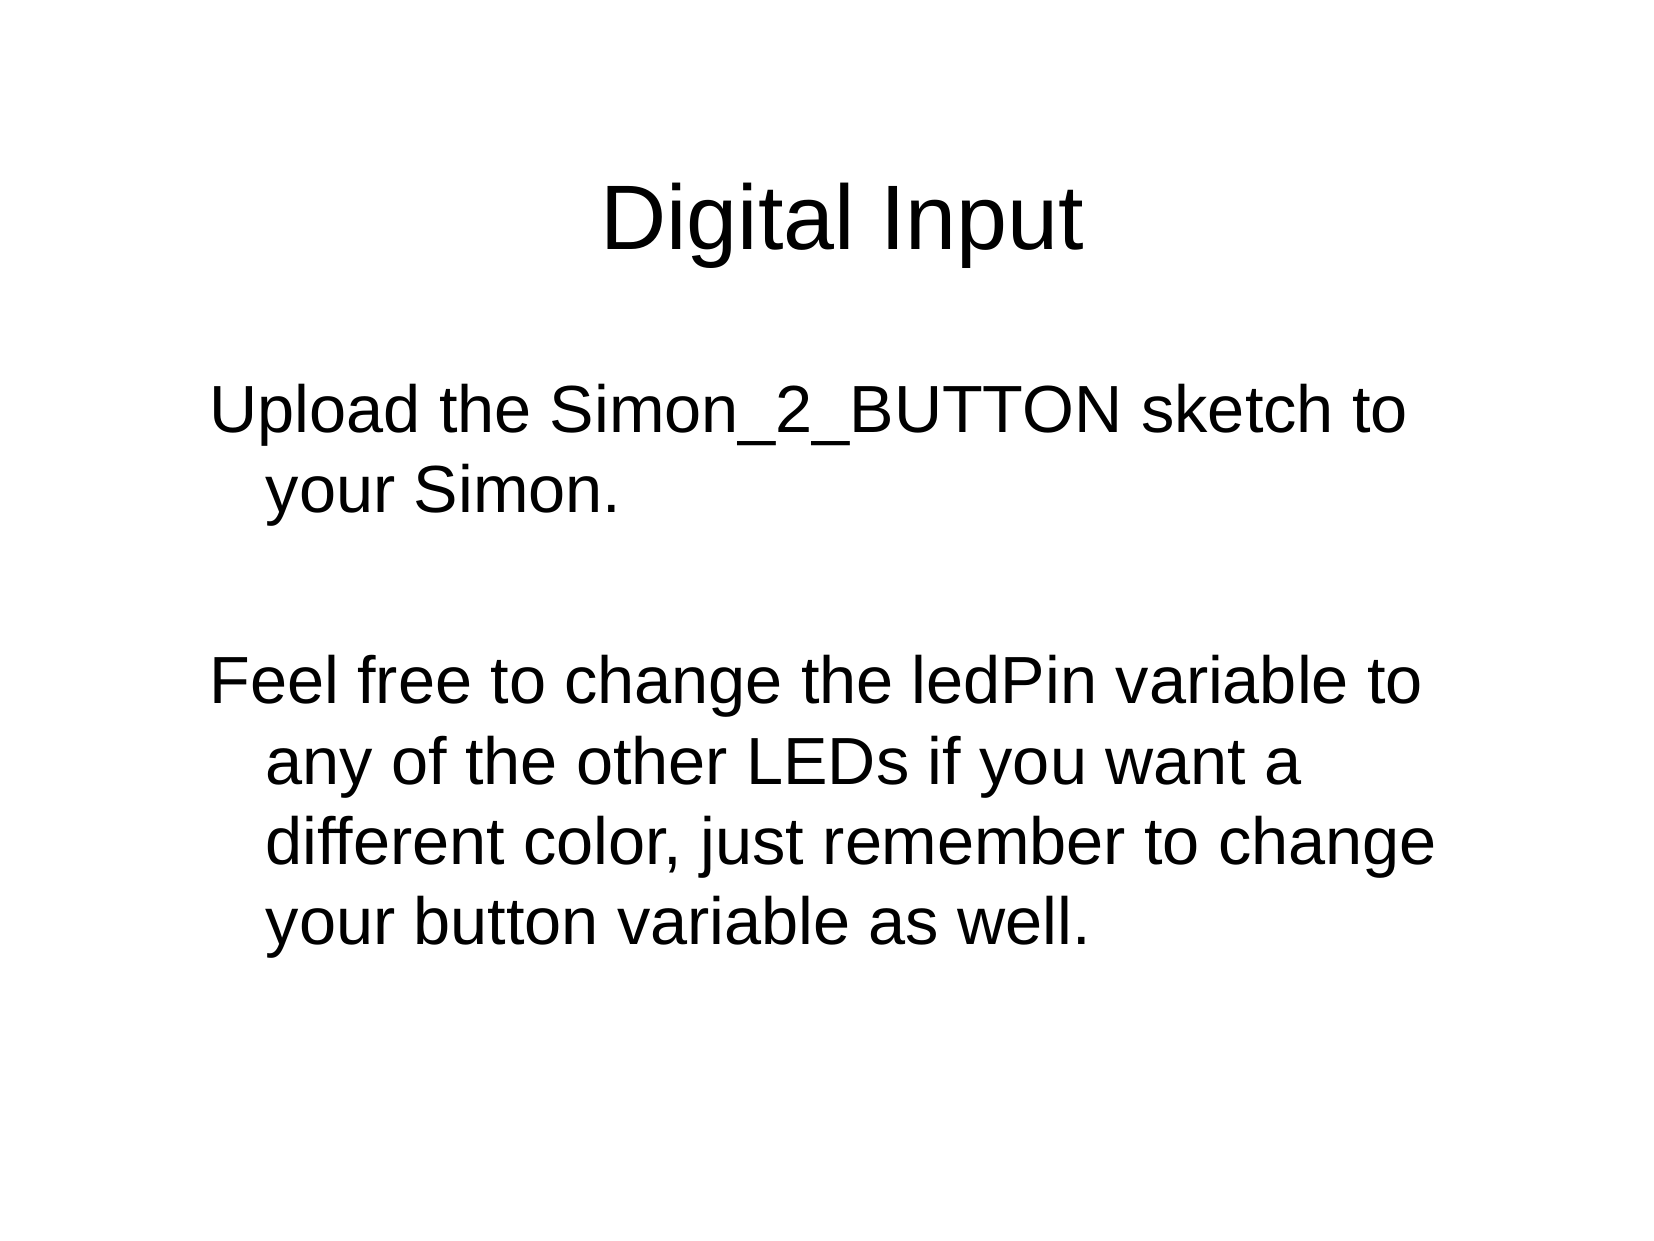

# Digital Input
Upload the Simon_2_BUTTON sketch to your Simon.
Feel free to change the ledPin variable to any of the other LEDs if you want a different color, just remember to change your button variable as well.